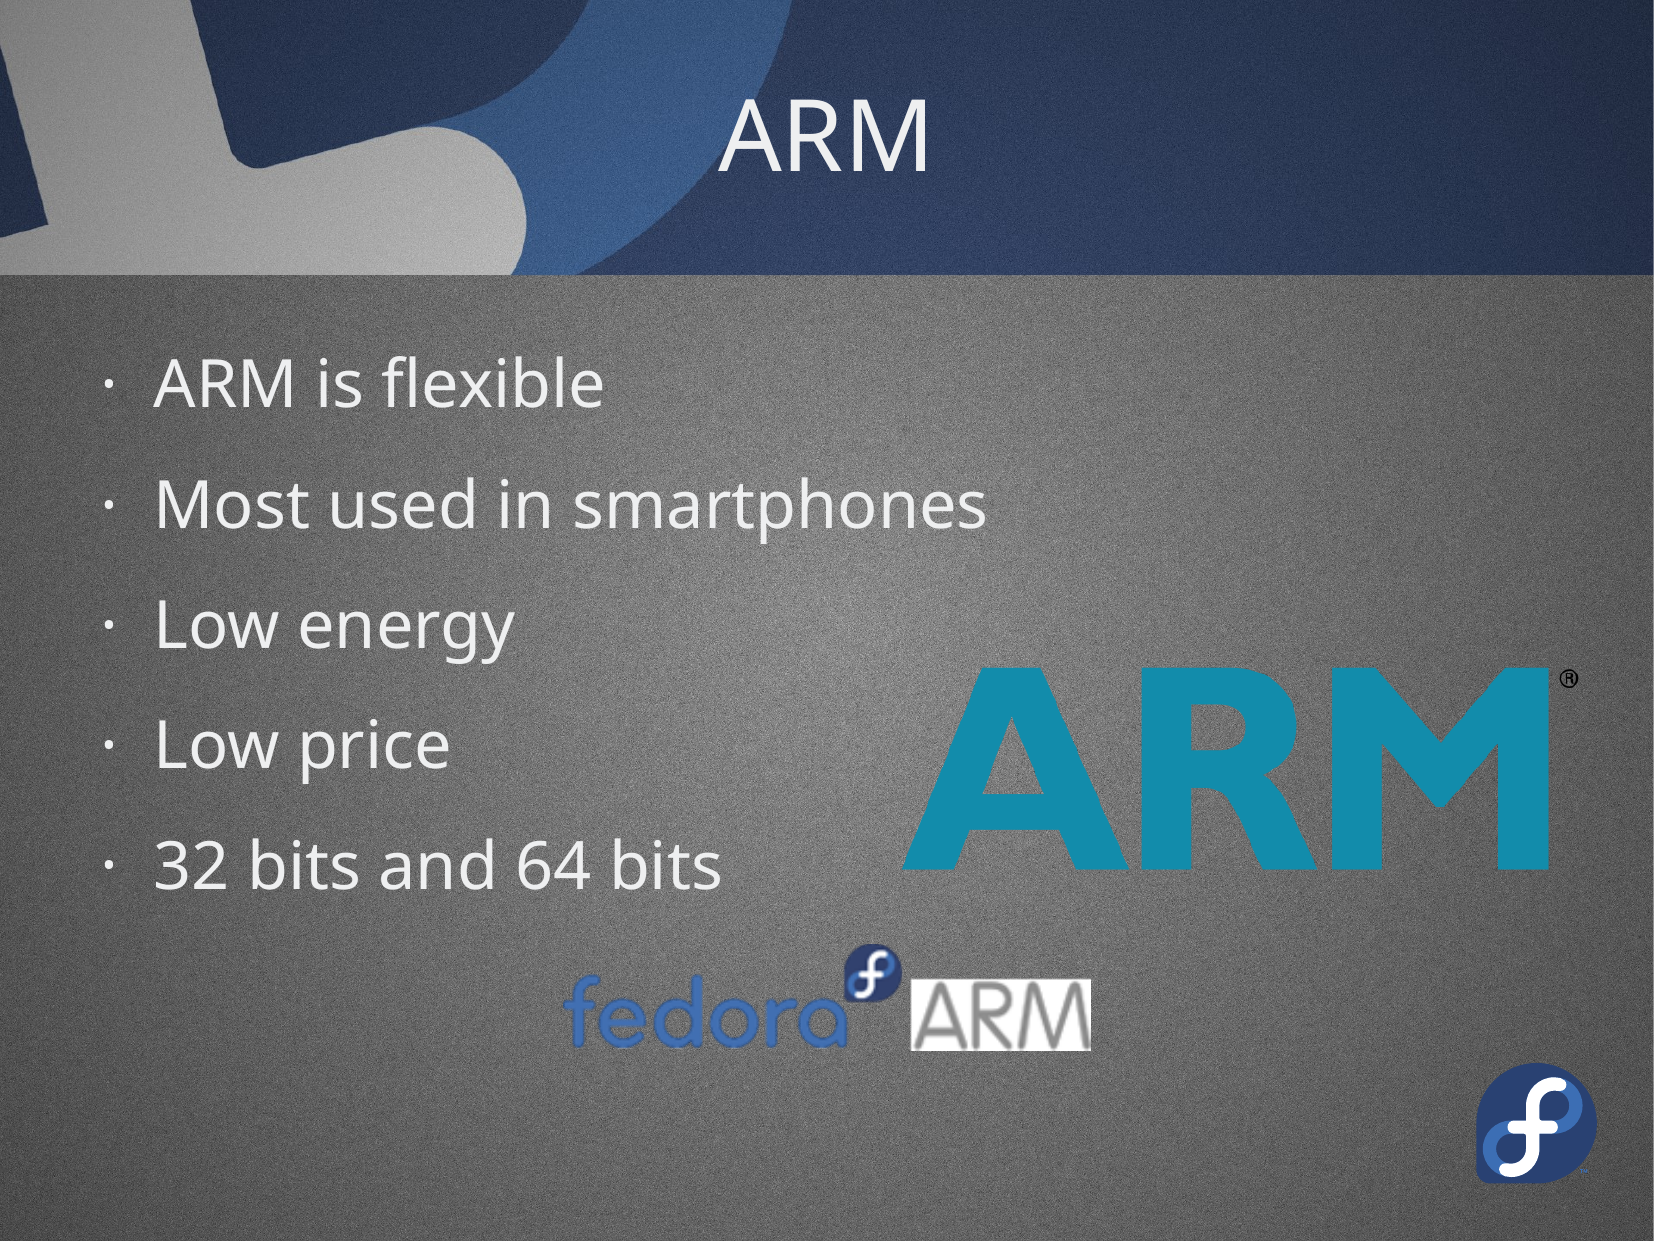

# ARM
ARM is flexible
Most used in smartphones
Low energy
Low price
32 bits and 64 bits